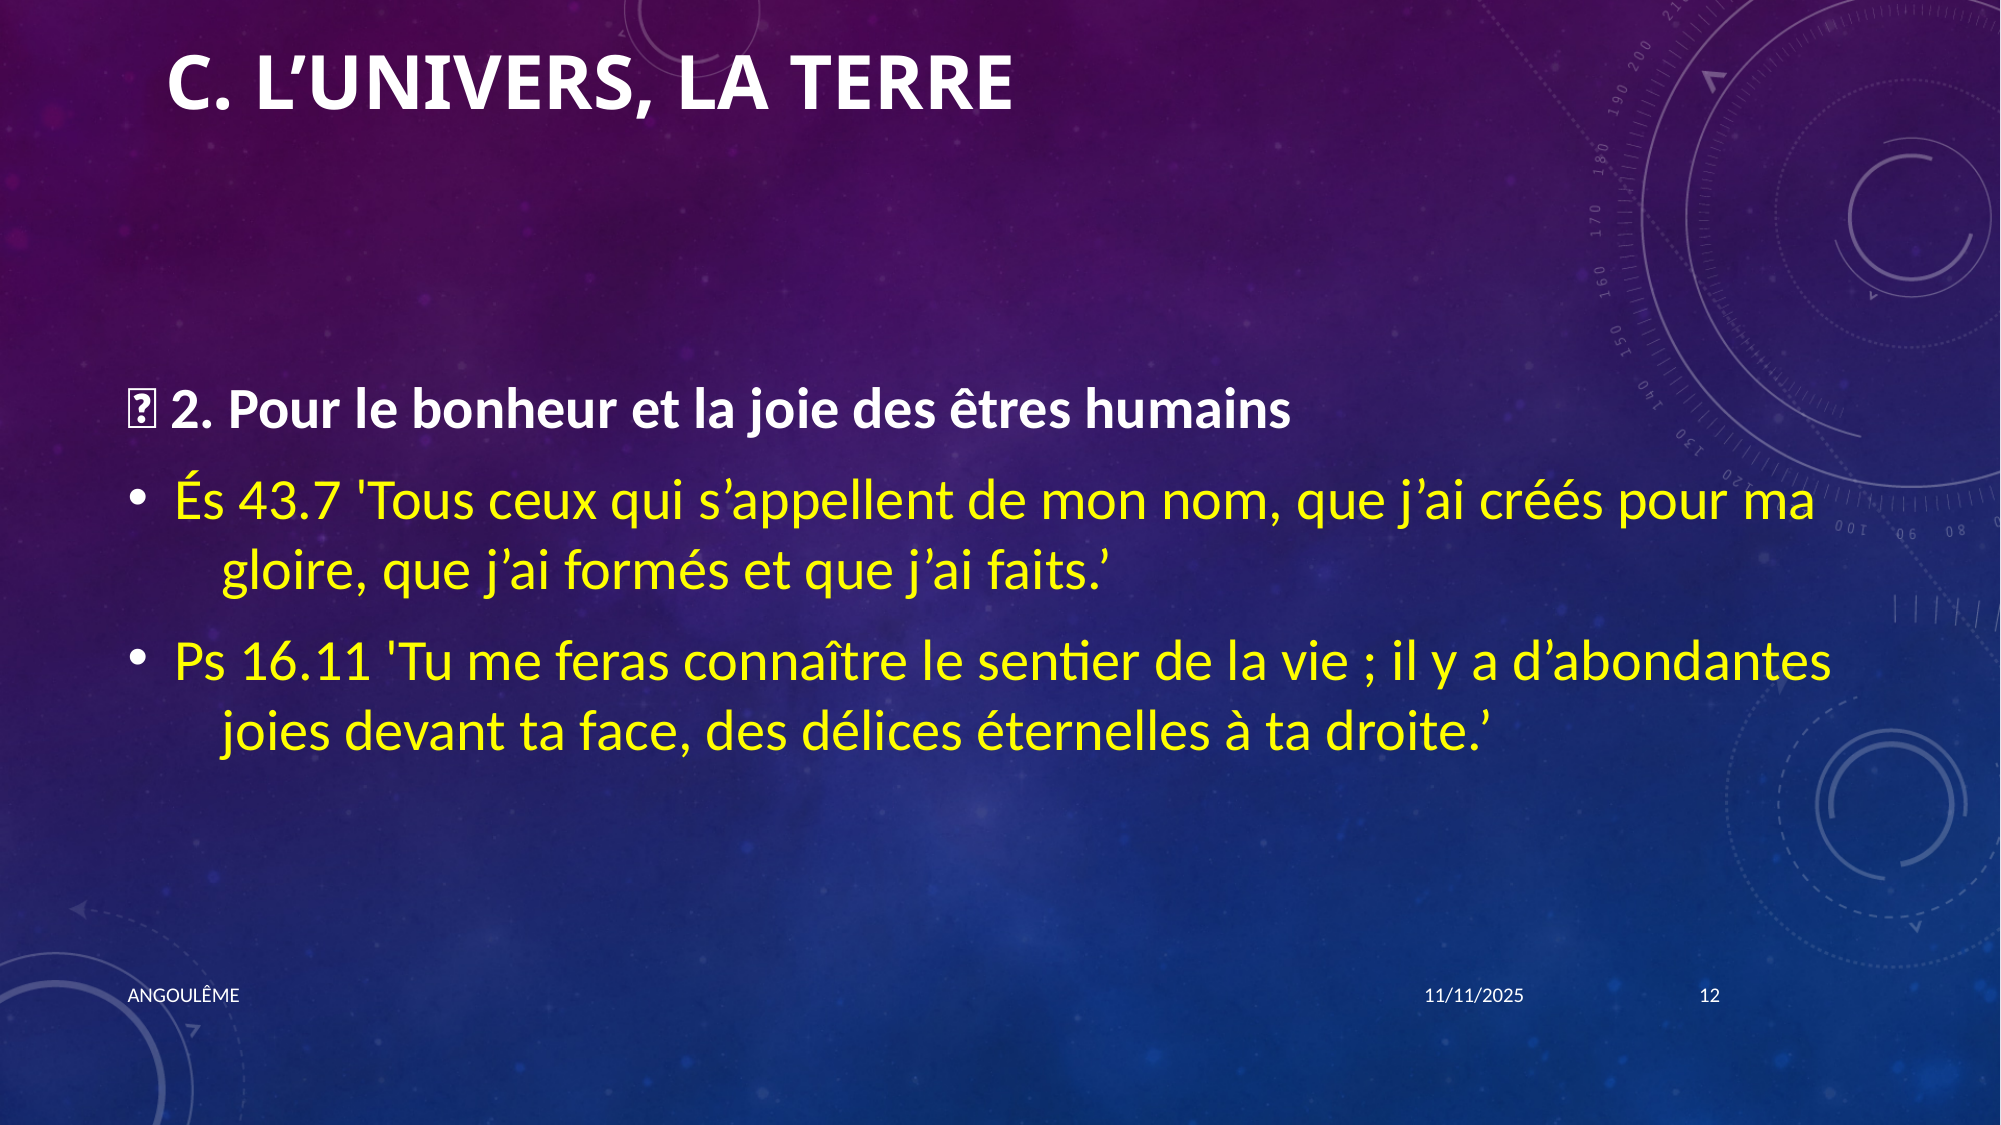

# C. L’UNIVERS, LA TERRE
💖 2. Pour le bonheur et la joie des êtres humains
És 43.7 'Tous ceux qui s’appellent de mon nom, que j’ai créés pour ma gloire, que j’ai formés et que j’ai faits.’
Ps 16.11 'Tu me feras connaître le sentier de la vie ; il y a d’abondantes joies devant ta face, des délices éternelles à ta droite.’
ANGOULÊME
11/11/2025
12